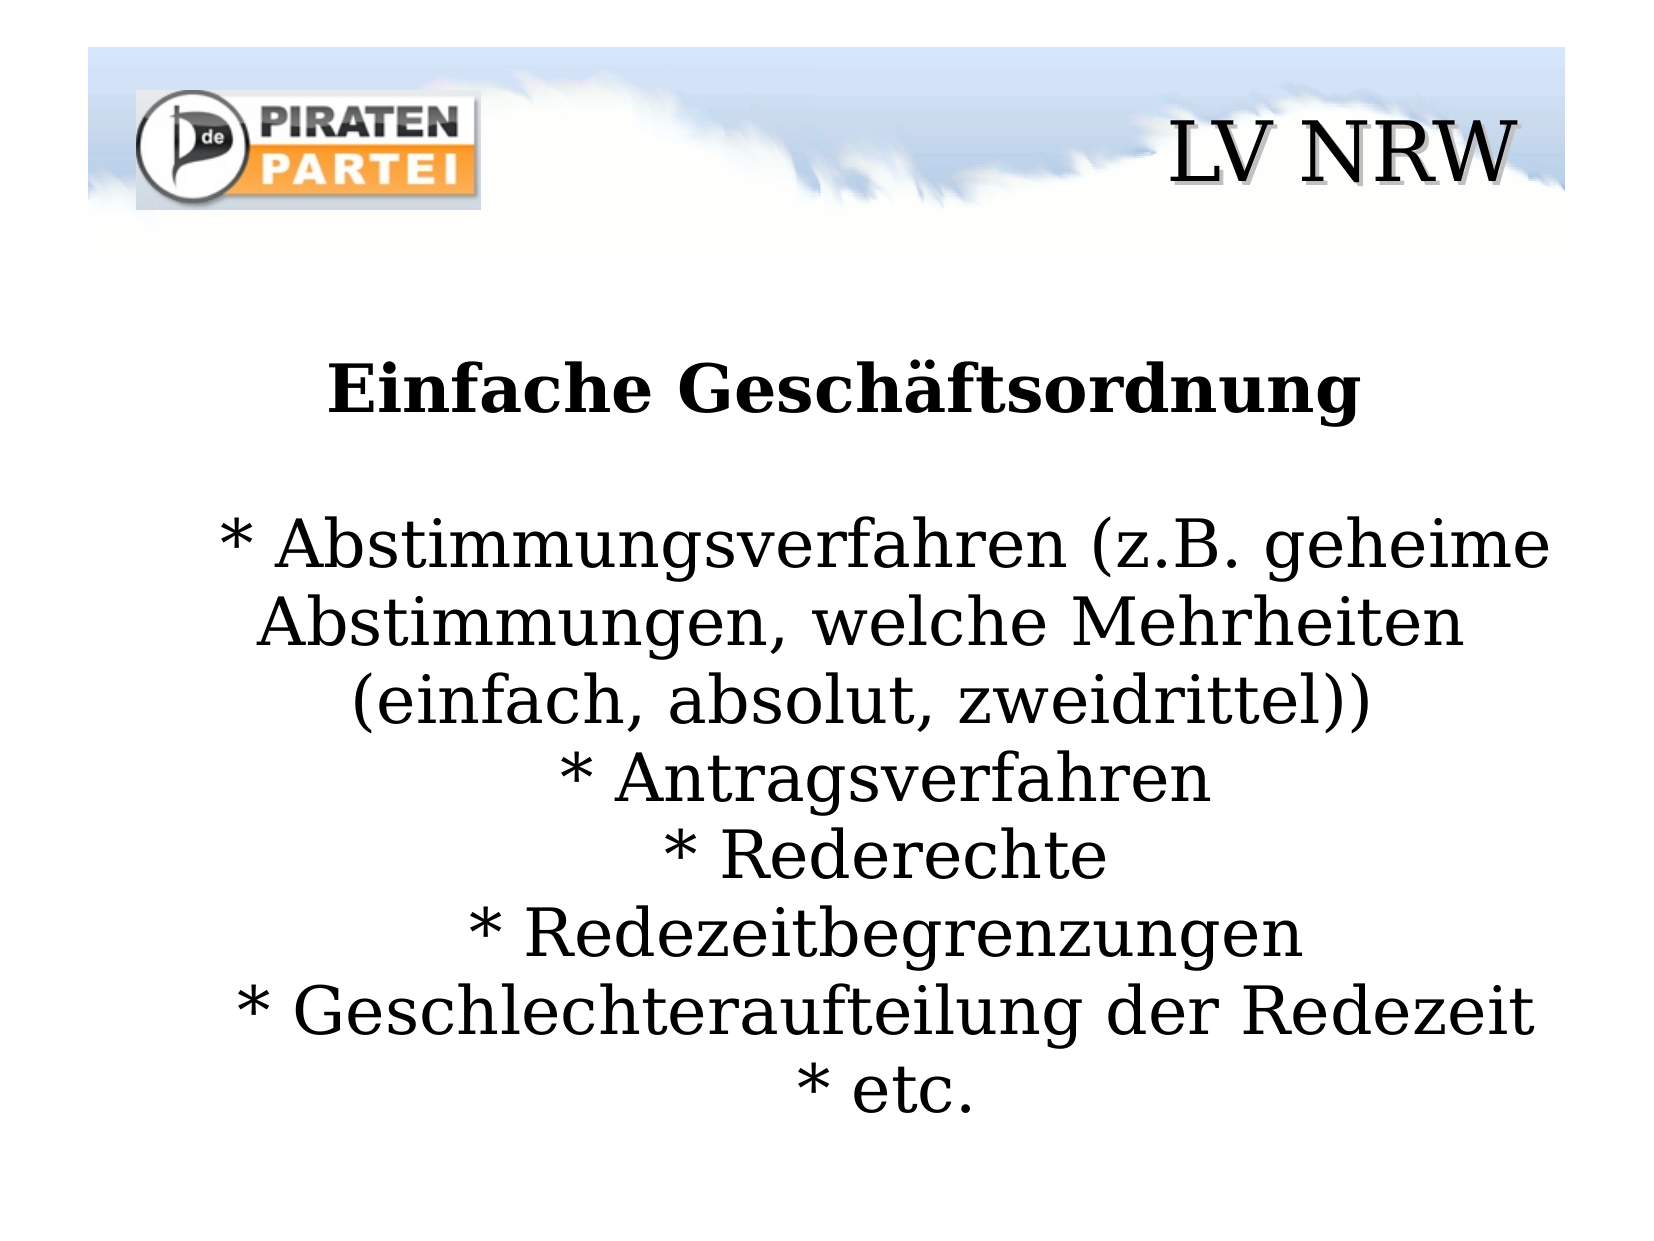

# LV NRW
Einfache Geschäftsordnung
 * Abstimmungsverfahren (z.B. geheime Abstimmungen, welche Mehrheiten (einfach, absolut, zweidrittel))
 * Antragsverfahren
 * Rederechte
 * Redezeitbegrenzungen
 * Geschlechteraufteilung der Redezeit
 * etc.